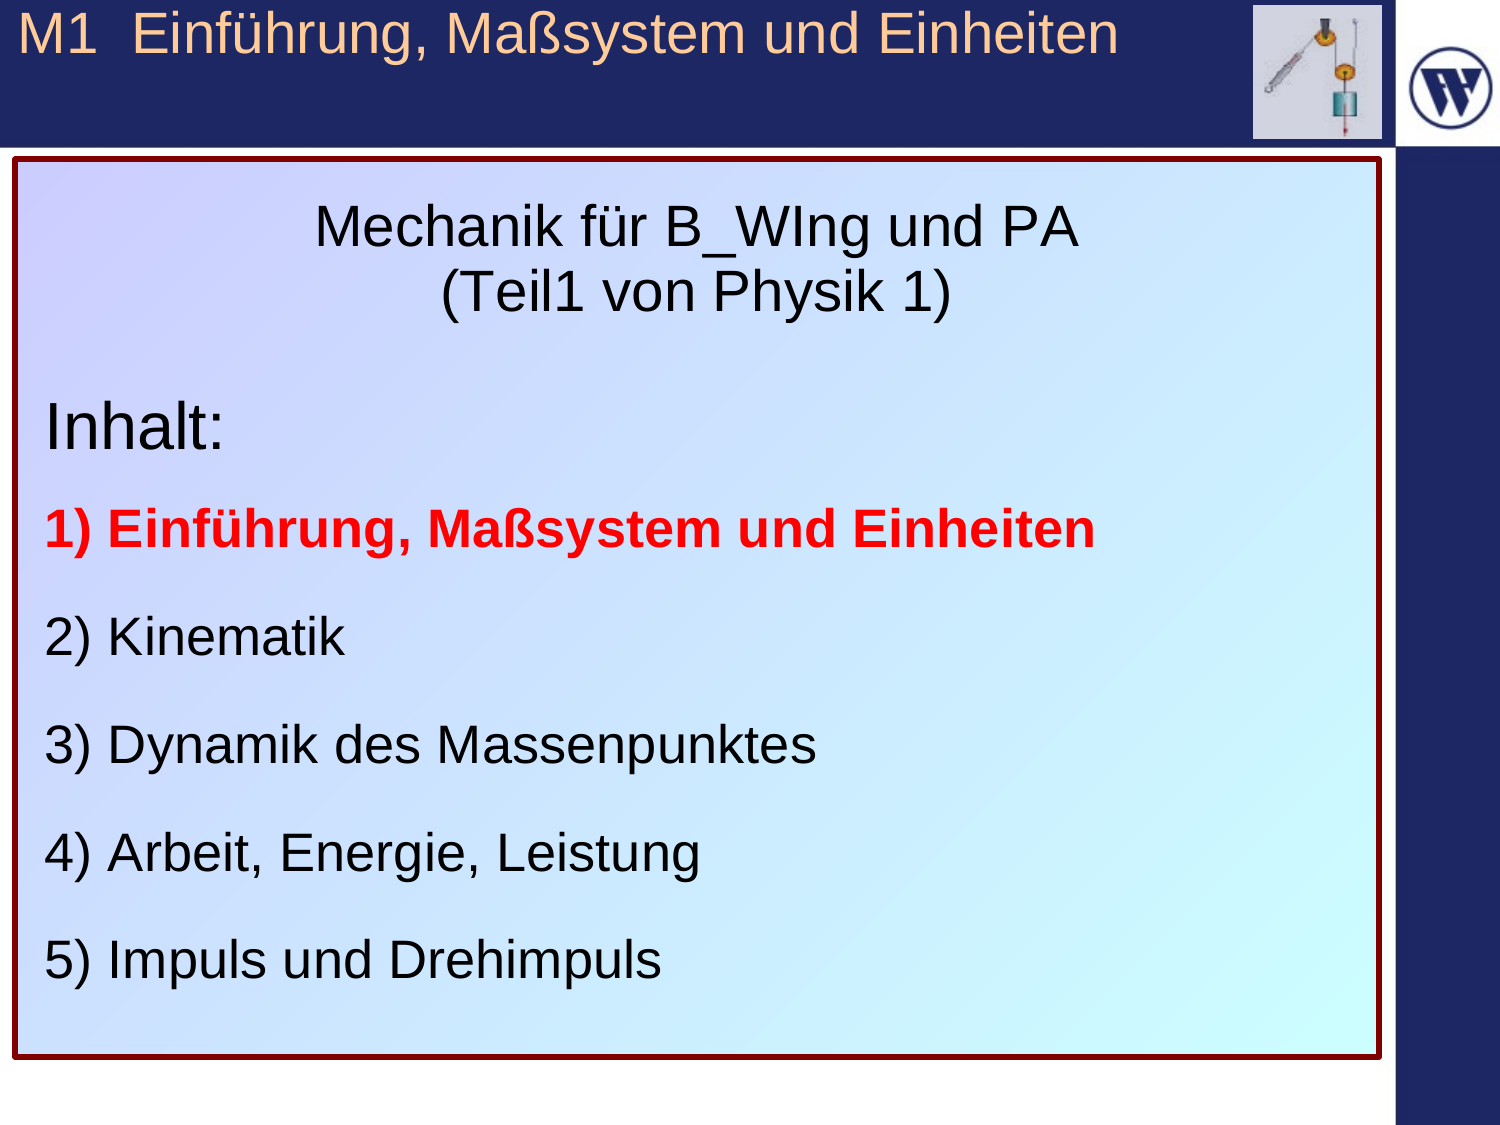

Mechanik für B_WIng und PA
(Teil1 von Physik 1)
Inhalt:
1) Einführung, Maßsystem und Einheiten
2) Kinematik
3) Dynamik des Massenpunktes
4) Arbeit, Energie, Leistung
5) Impuls und Drehimpuls
4